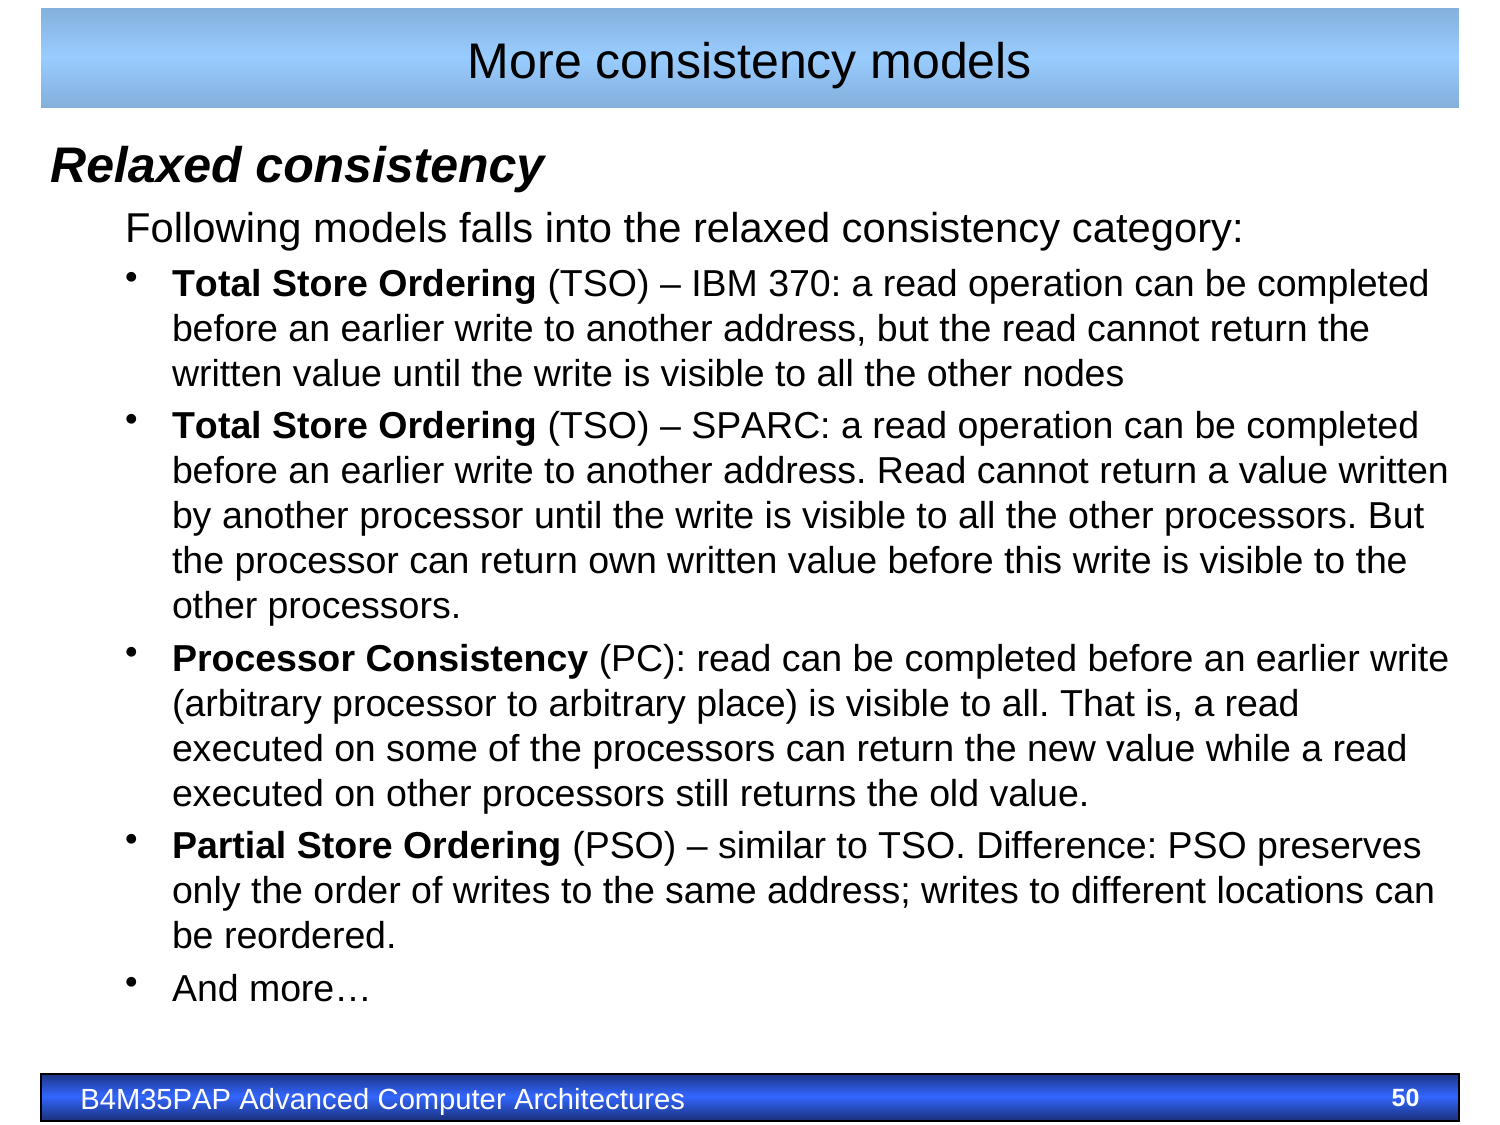

More consistency models
# Relaxed consistency
Following models falls into the relaxed consistency category:
Total Store Ordering (TSO) – IBM 370: a read operation can be completed before an earlier write to another address, but the read cannot return the written value until the write is visible to all the other nodes
Total Store Ordering (TSO) – SPARC: a read operation can be completed before an earlier write to another address. Read cannot return a value written by another processor until the write is visible to all the other processors. But the processor can return own written value before this write is visible to the other processors.
Processor Consistency (PC): read can be completed before an earlier write (arbitrary processor to arbitrary place) is visible to all. That is, a read executed on some of the processors can return the new value while a read executed on other processors still returns the old value.
Partial Store Ordering (PSO) – similar to TSO. Difference: PSO preserves only the order of writes to the same address; writes to different locations can be reordered.
And more…